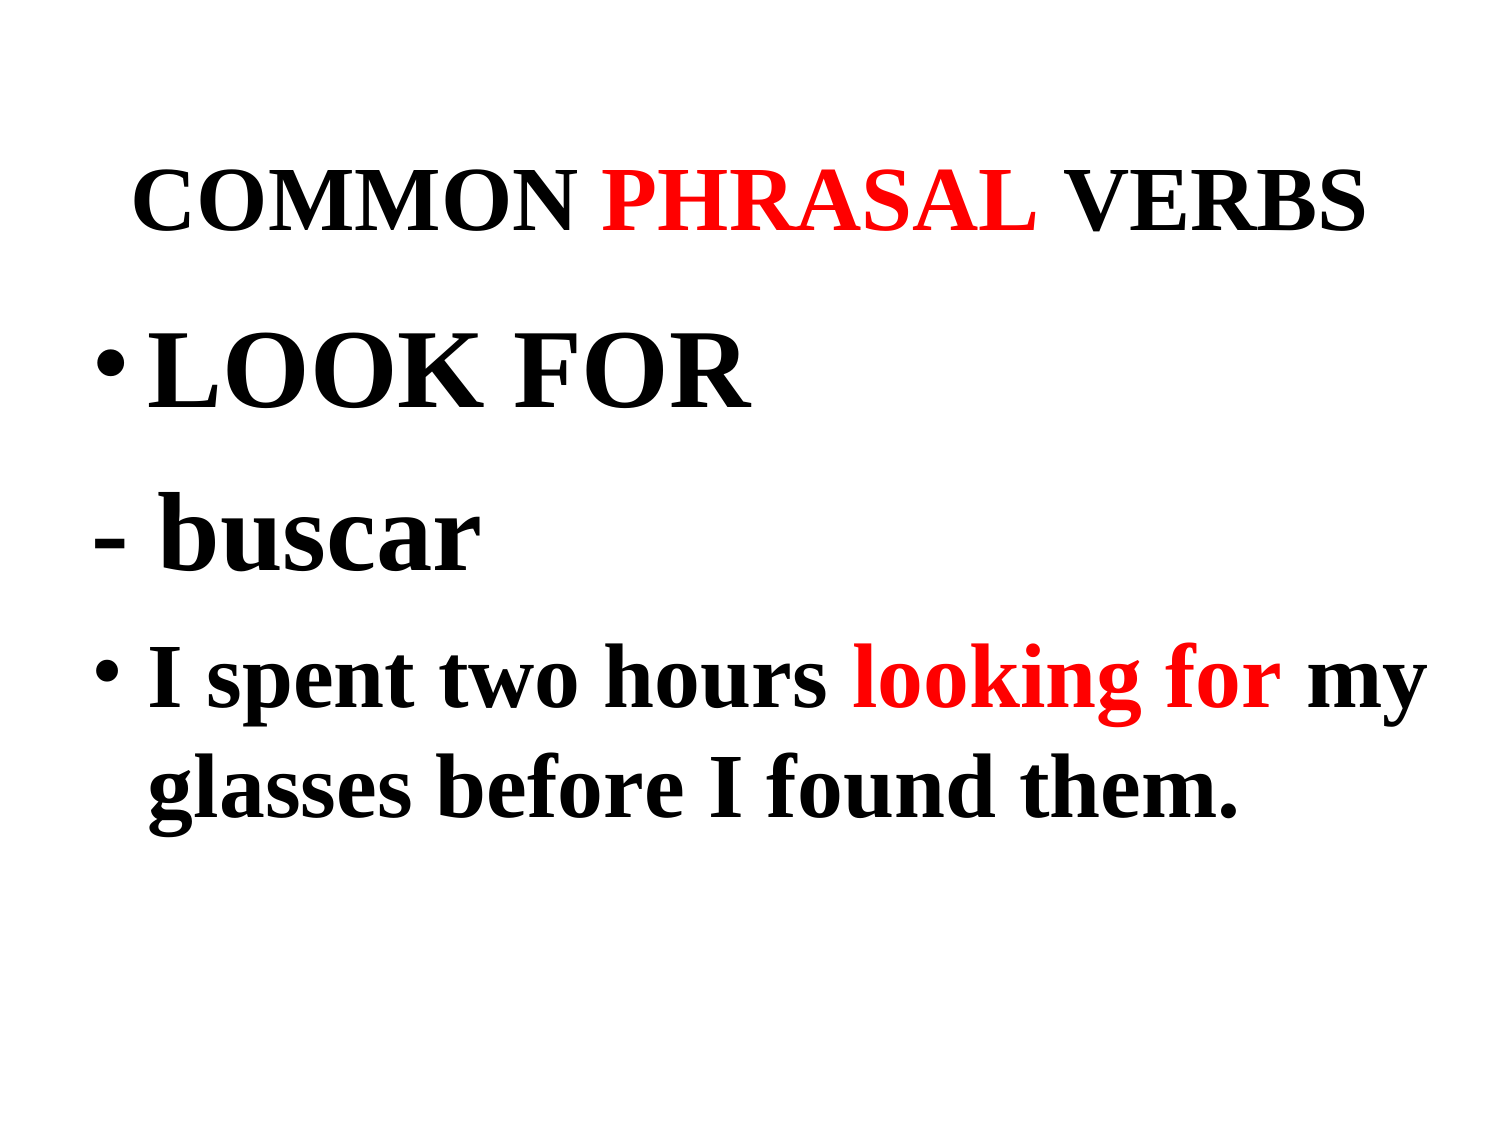

# COMMON PHRASAL VERBS
LOOK FOR
- buscar
I spent two hours looking for my glasses before I found them.